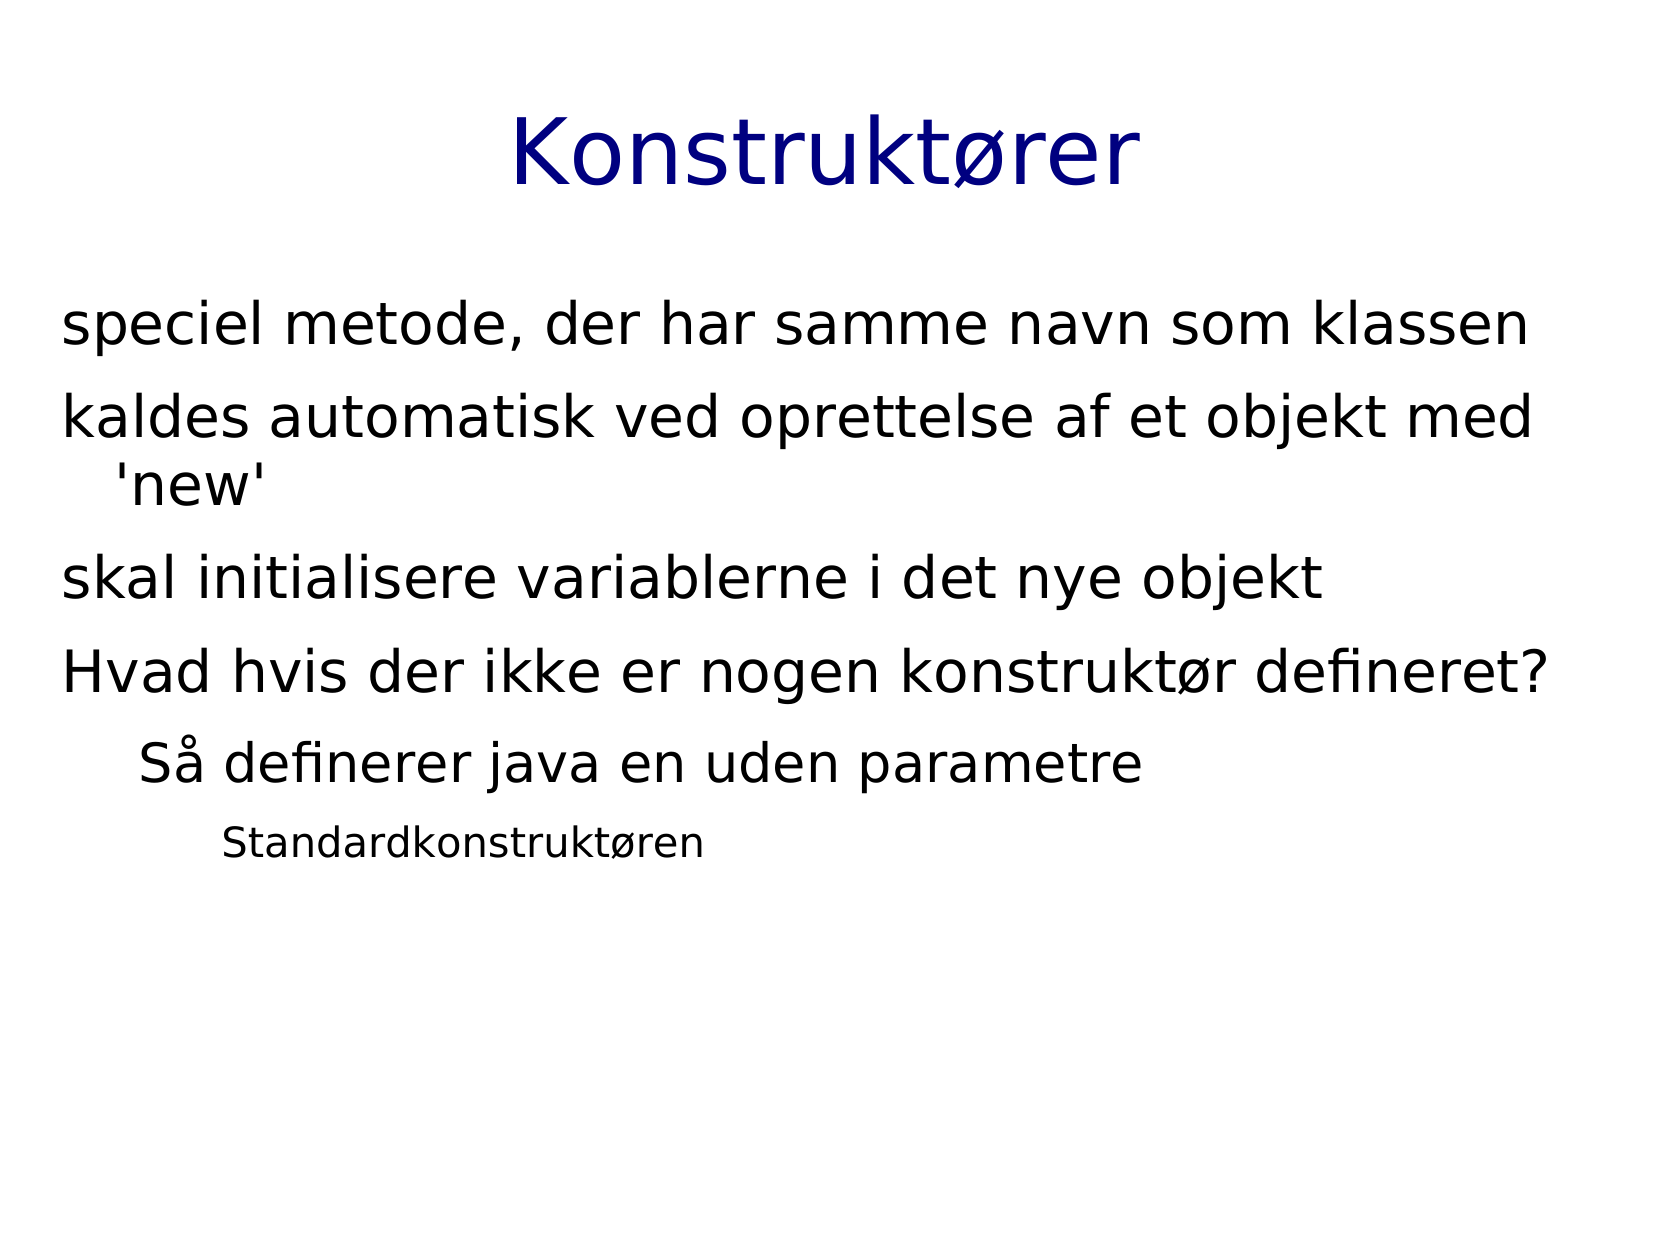

# Konstruktører
speciel metode, der har samme navn som klassen
kaldes automatisk ved oprettelse af et objekt med 'new'
skal initialisere variablerne i det nye objekt
Hvad hvis der ikke er nogen konstruktør defineret?
Så definerer java en uden parametre
Standardkonstruktøren